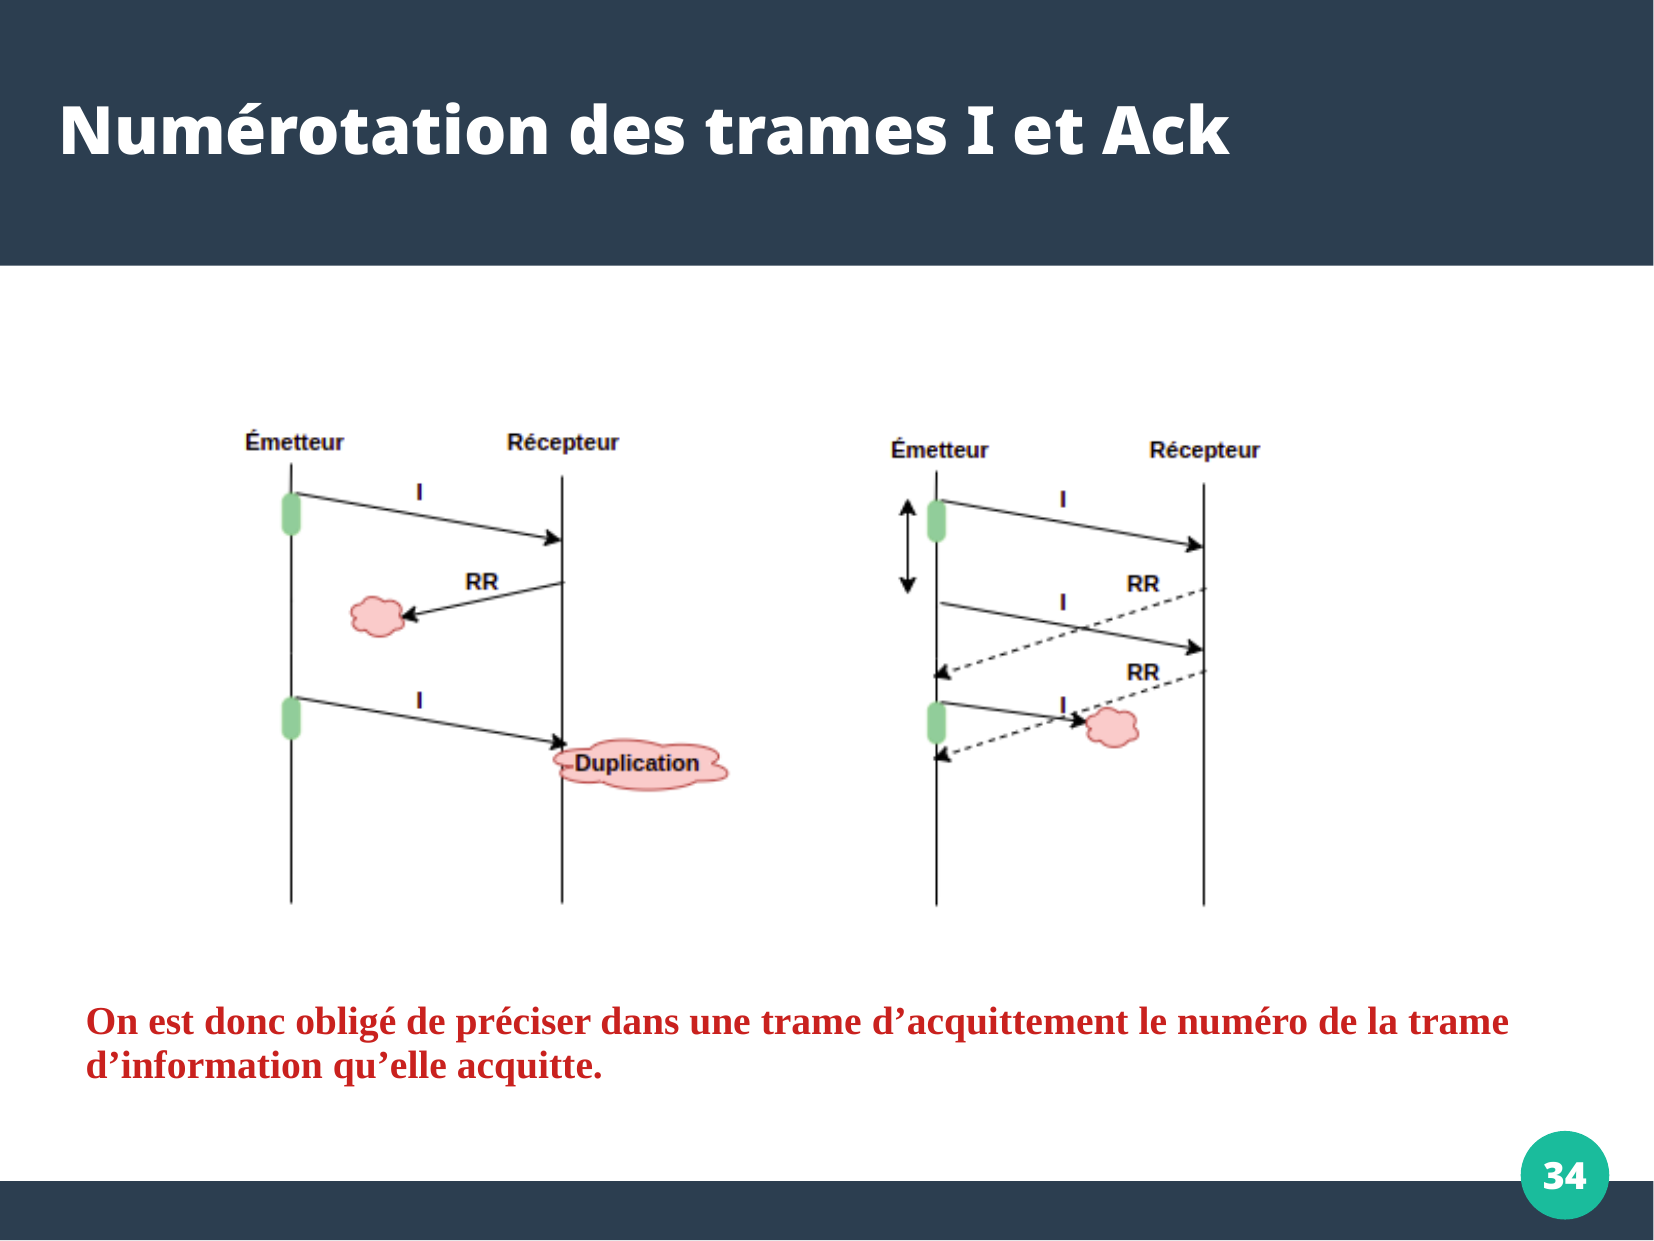

# Numérotation des trames I et Ack
On est donc obligé de préciser dans une trame d’acquittement le numéro de la trame d’information qu’elle acquitte.
34